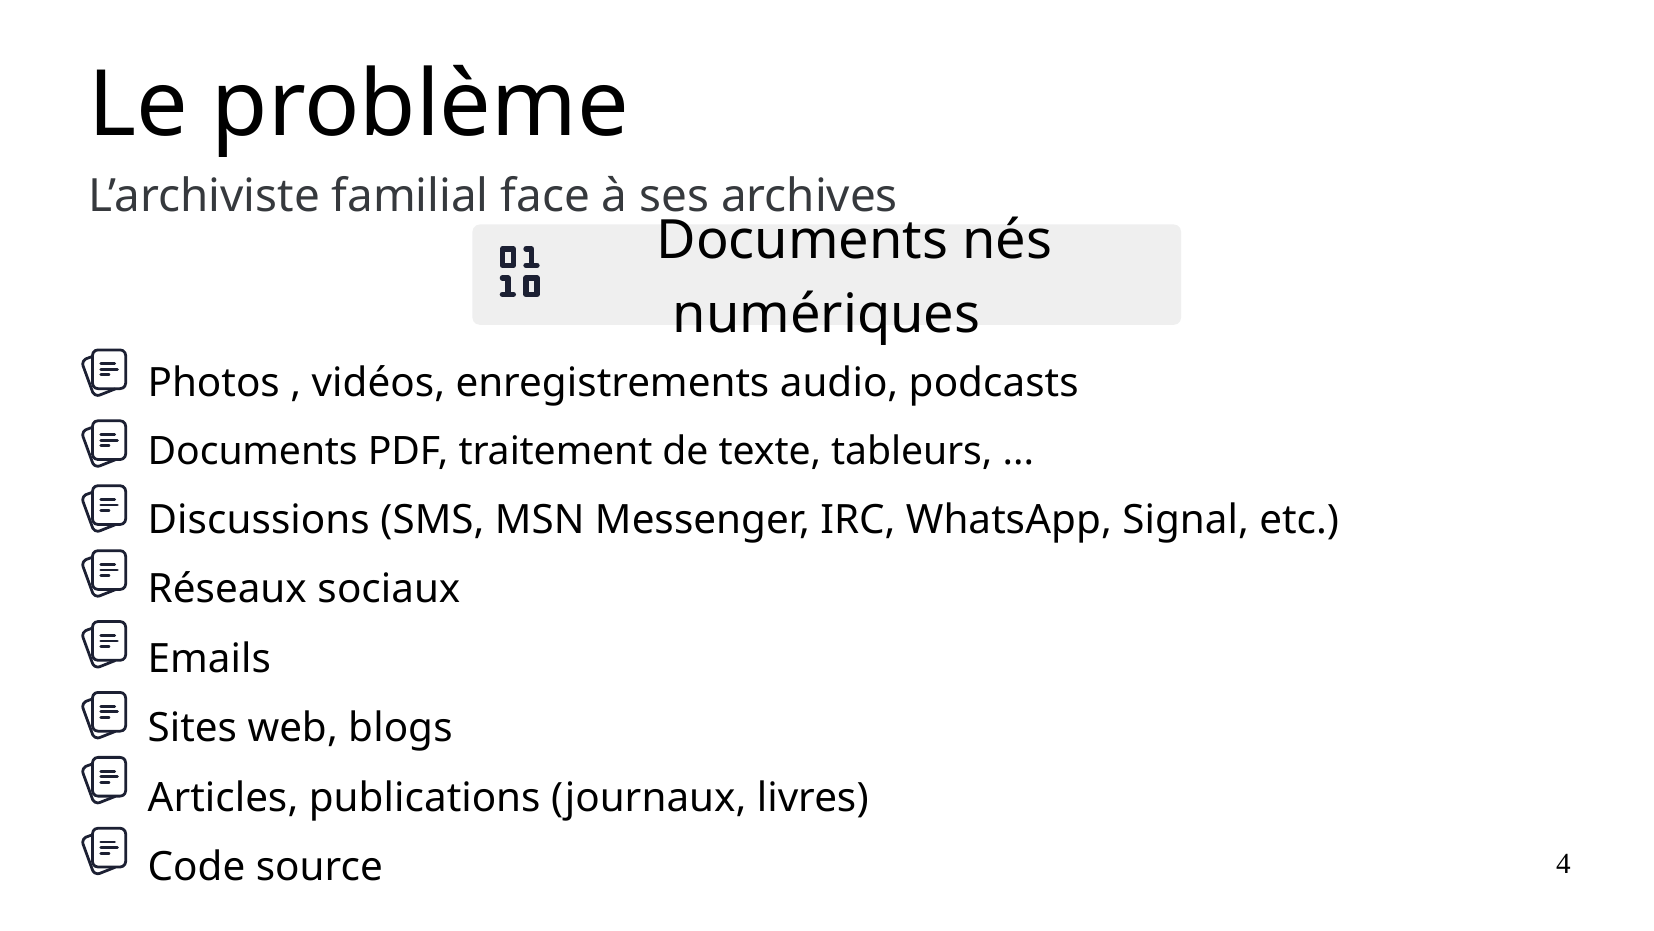

# Le problème L’archiviste familial face à ses archives
 Documents nés numériques
Photos , vidéos, enregistrements audio, podcasts
Documents PDF, traitement de texte, tableurs, ...
Discussions (SMS, MSN Messenger, IRC, WhatsApp, Signal, etc.)
Réseaux sociaux
Emails
Sites web, blogs
Articles, publications (journaux, livres)
Code source
4